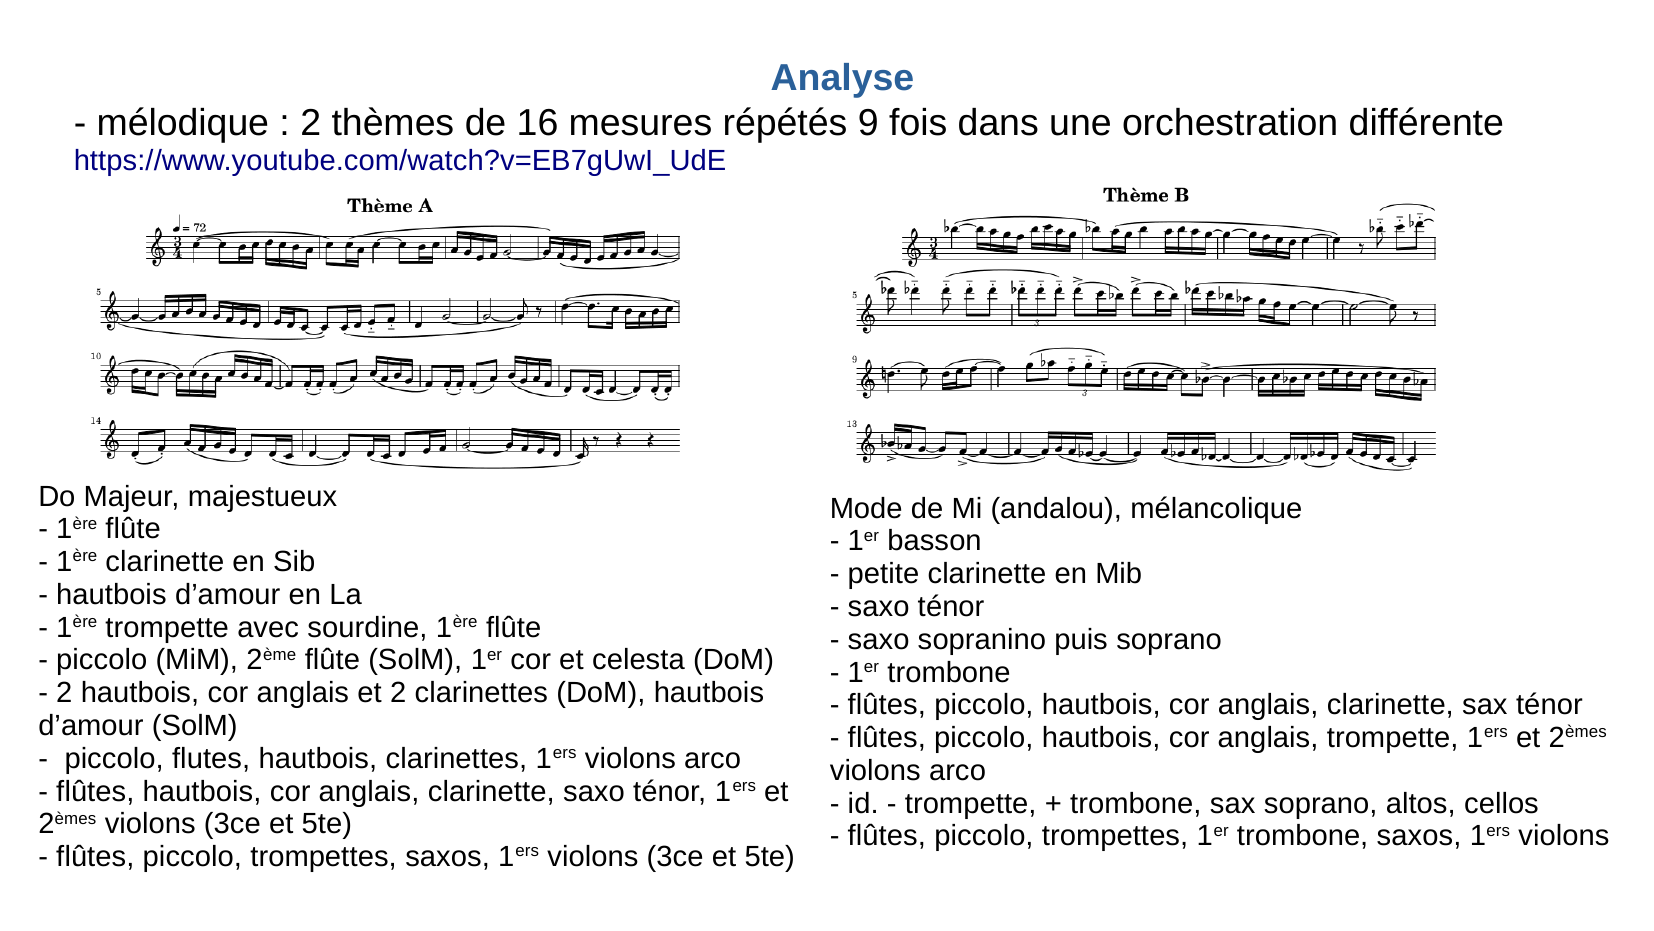

Analyse
- mélodique : 2 thèmes de 16 mesures répétés 9 fois dans une orchestration différente
https://www.youtube.com/watch?v=EB7gUwI_UdE
Do Majeur, majestueux
- 1ère flûte
- 1ère clarinette en Sib
- hautbois d’amour en La
- 1ère trompette avec sourdine, 1ère flûte
- piccolo (MiM), 2ème flûte (SolM), 1er cor et celesta (DoM)
- 2 hautbois, cor anglais et 2 clarinettes (DoM), hautbois d’amour (SolM)
- piccolo, flutes, hautbois, clarinettes, 1ers violons arco
- flûtes, hautbois, cor anglais, clarinette, saxo ténor, 1ers et 2èmes violons (3ce et 5te)
- flûtes, piccolo, trompettes, saxos, 1ers violons (3ce et 5te)
Mode de Mi (andalou), mélancolique
- 1er basson
- petite clarinette en Mib
- saxo ténor
- saxo sopranino puis soprano
- 1er trombone
- flûtes, piccolo, hautbois, cor anglais, clarinette, sax ténor
- flûtes, piccolo, hautbois, cor anglais, trompette, 1ers et 2èmes violons arco
- id. - trompette, + trombone, sax soprano, altos, cellos
- flûtes, piccolo, trompettes, 1er trombone, saxos, 1ers violons